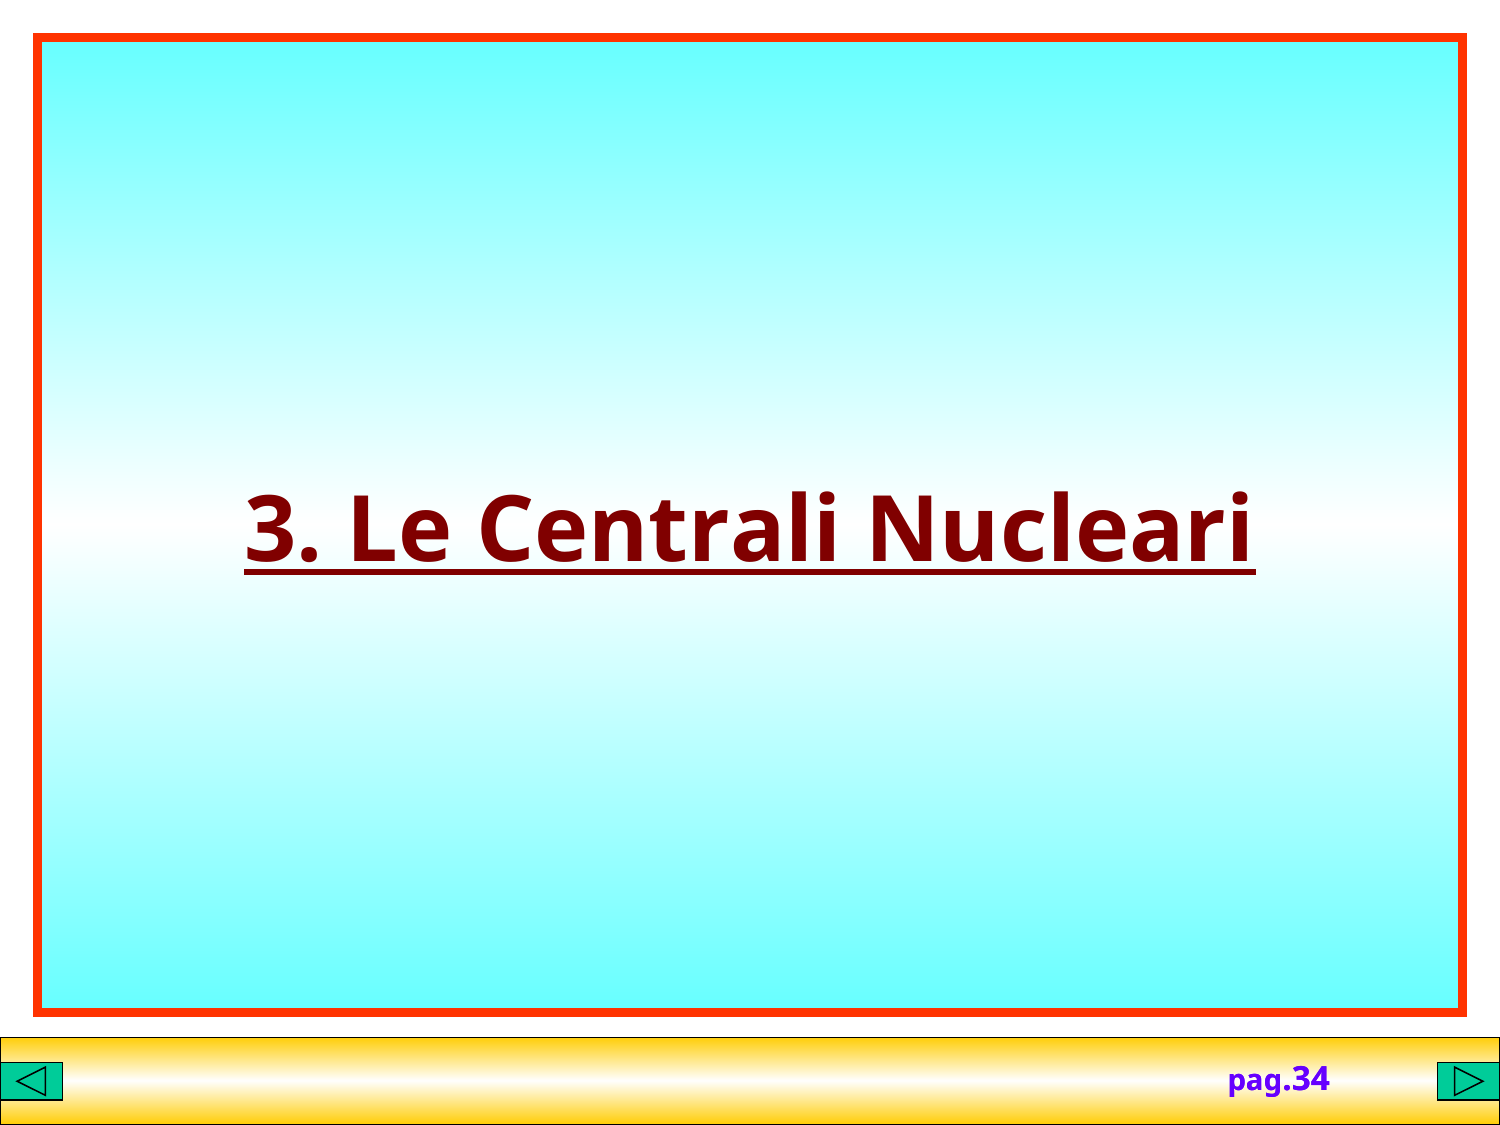

# 3. Le Centrali Nucleari
pag.
34